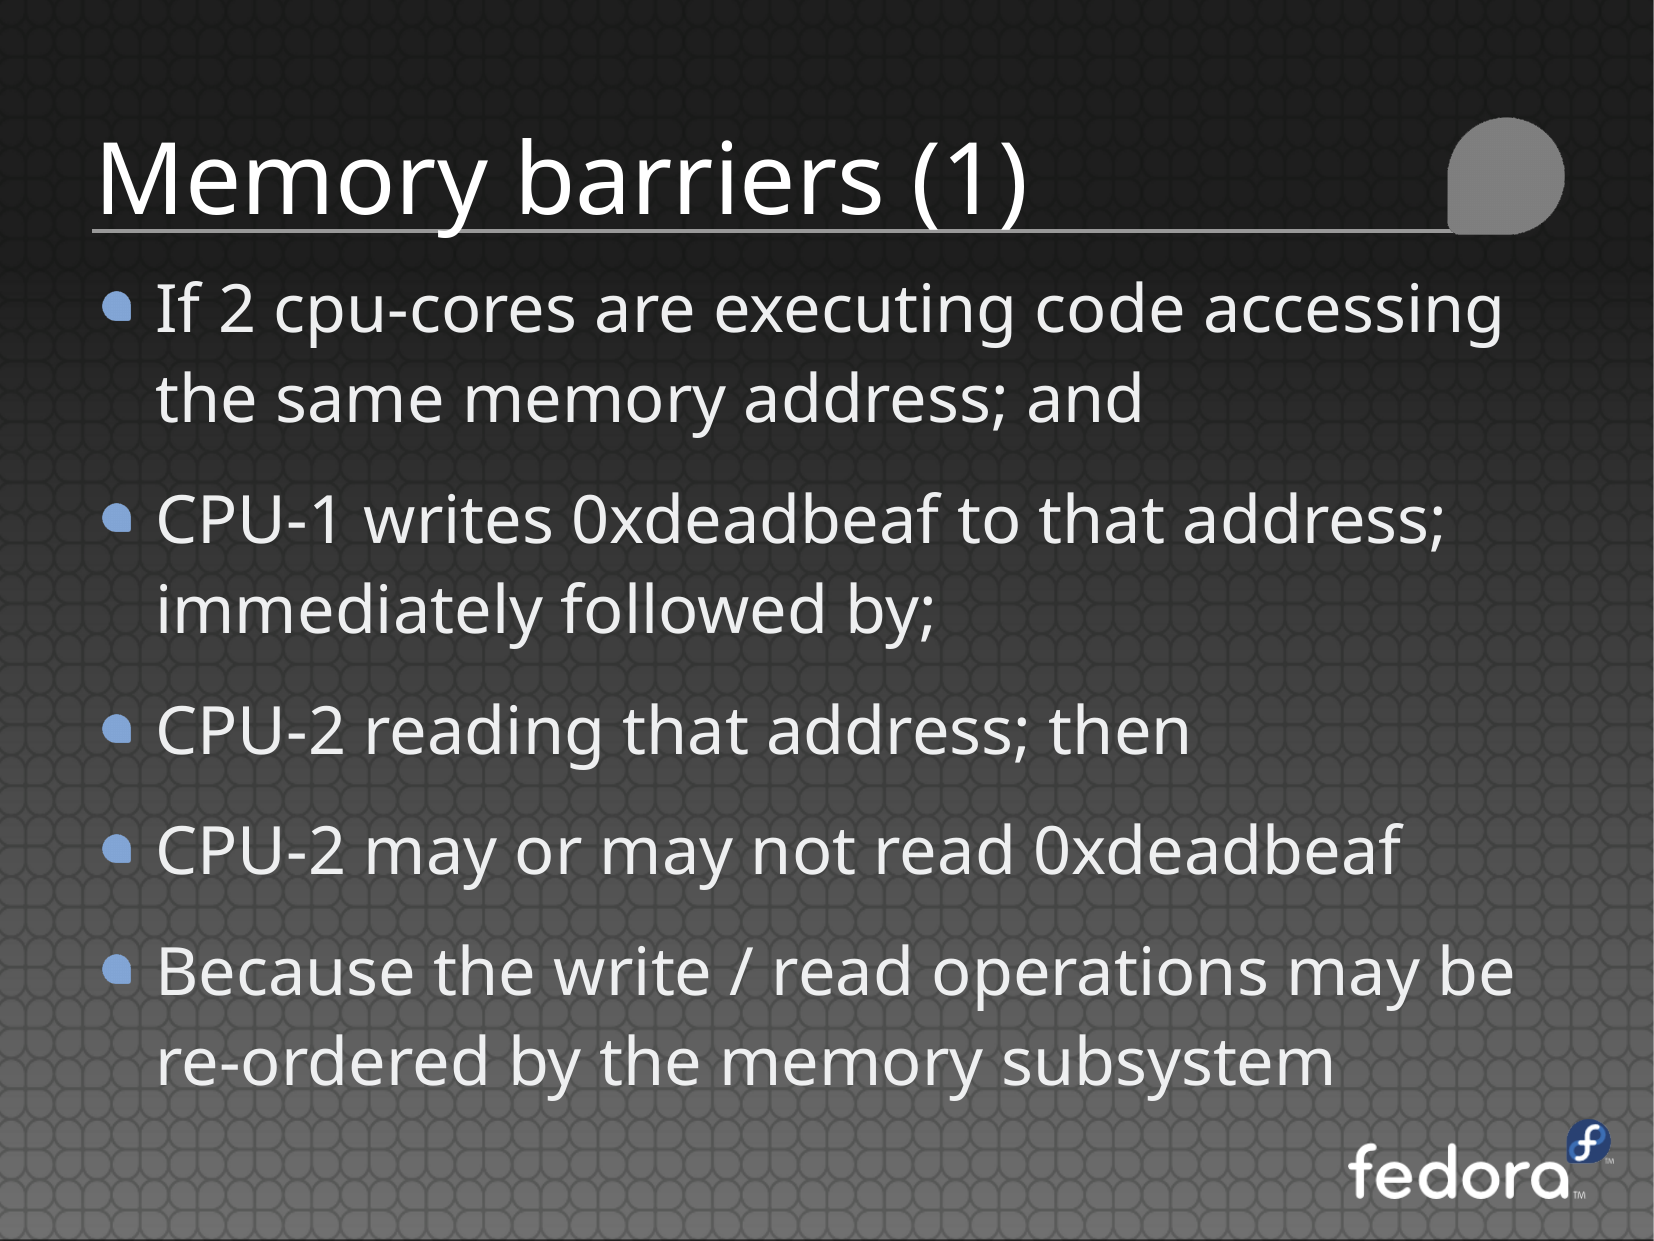

Memory barriers (1)
# If 2 cpu-cores are executing code accessing the same memory address; and
CPU-1 writes 0xdeadbeaf to that address; immediately followed by;
CPU-2 reading that address; then
CPU-2 may or may not read 0xdeadbeaf
Because the write / read operations may be re-ordered by the memory subsystem